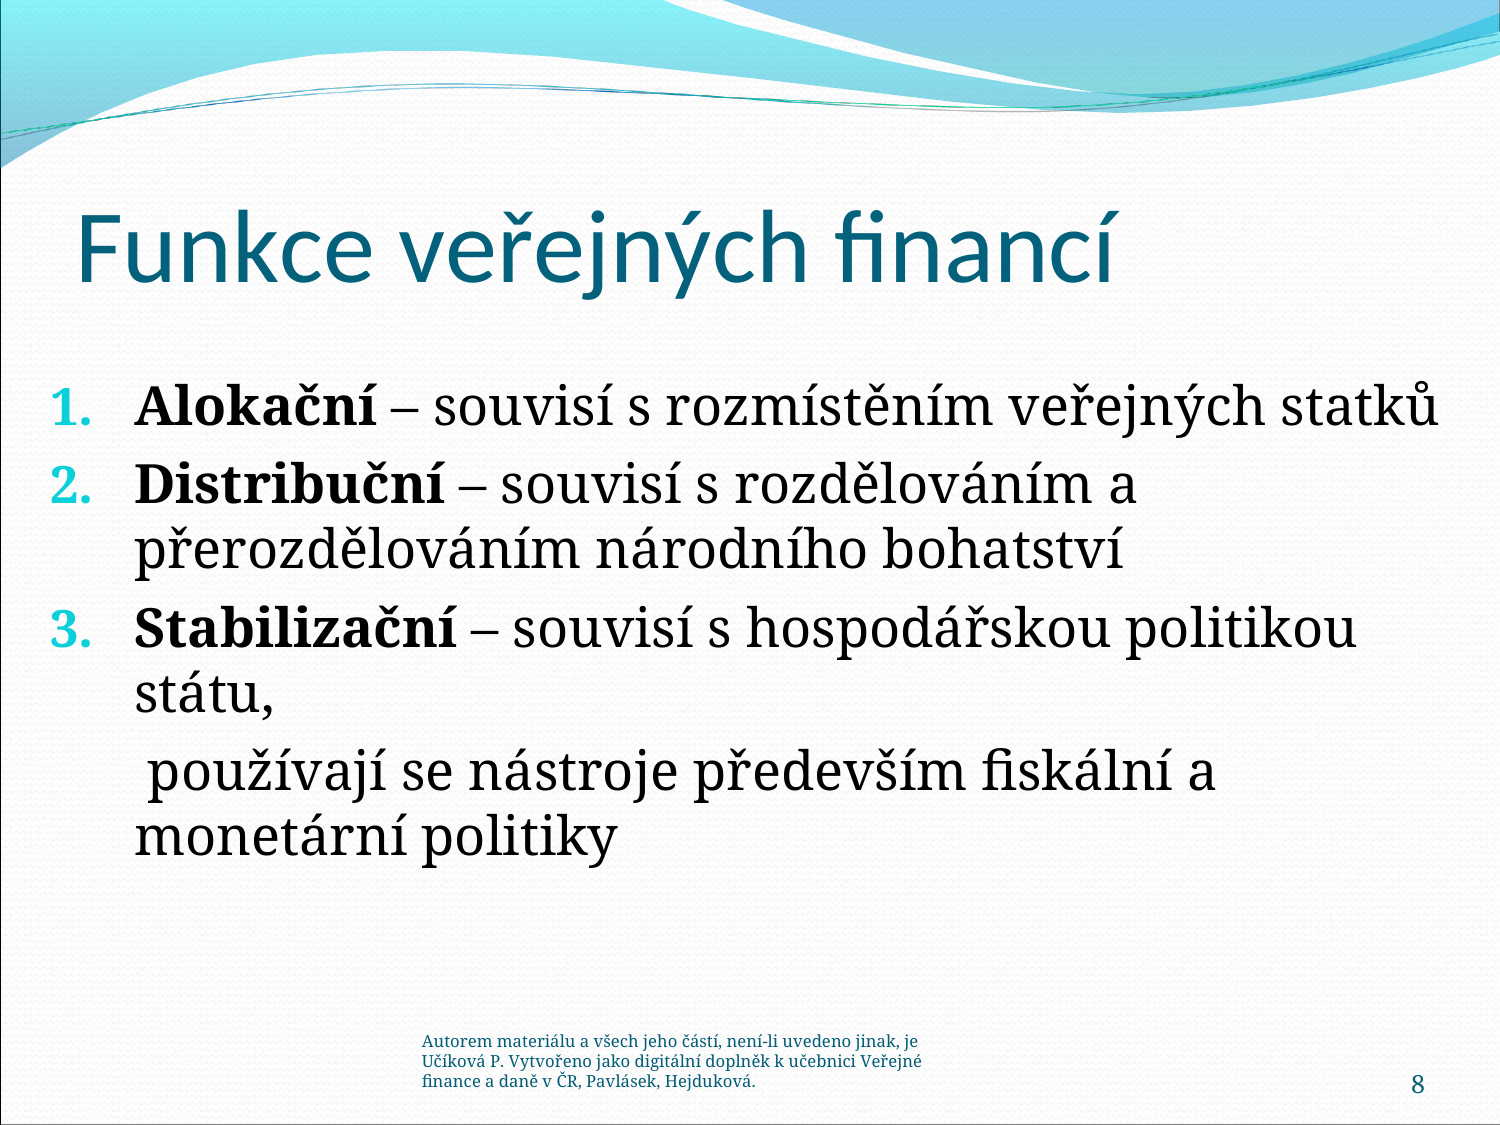

# Funkce veřejných financí
Alokační – souvisí s rozmístěním veřejných statků
Distribuční – souvisí s rozdělováním a přerozdělováním národního bohatství
Stabilizační – souvisí s hospodářskou politikou státu,
 používají se nástroje především fiskální a monetární politiky
Autorem materiálu a všech jeho částí, není-li uvedeno jinak, je Učíková P. Vytvořeno jako digitální doplněk k učebnici Veřejné finance a daně v ČR, Pavlásek, Hejduková.